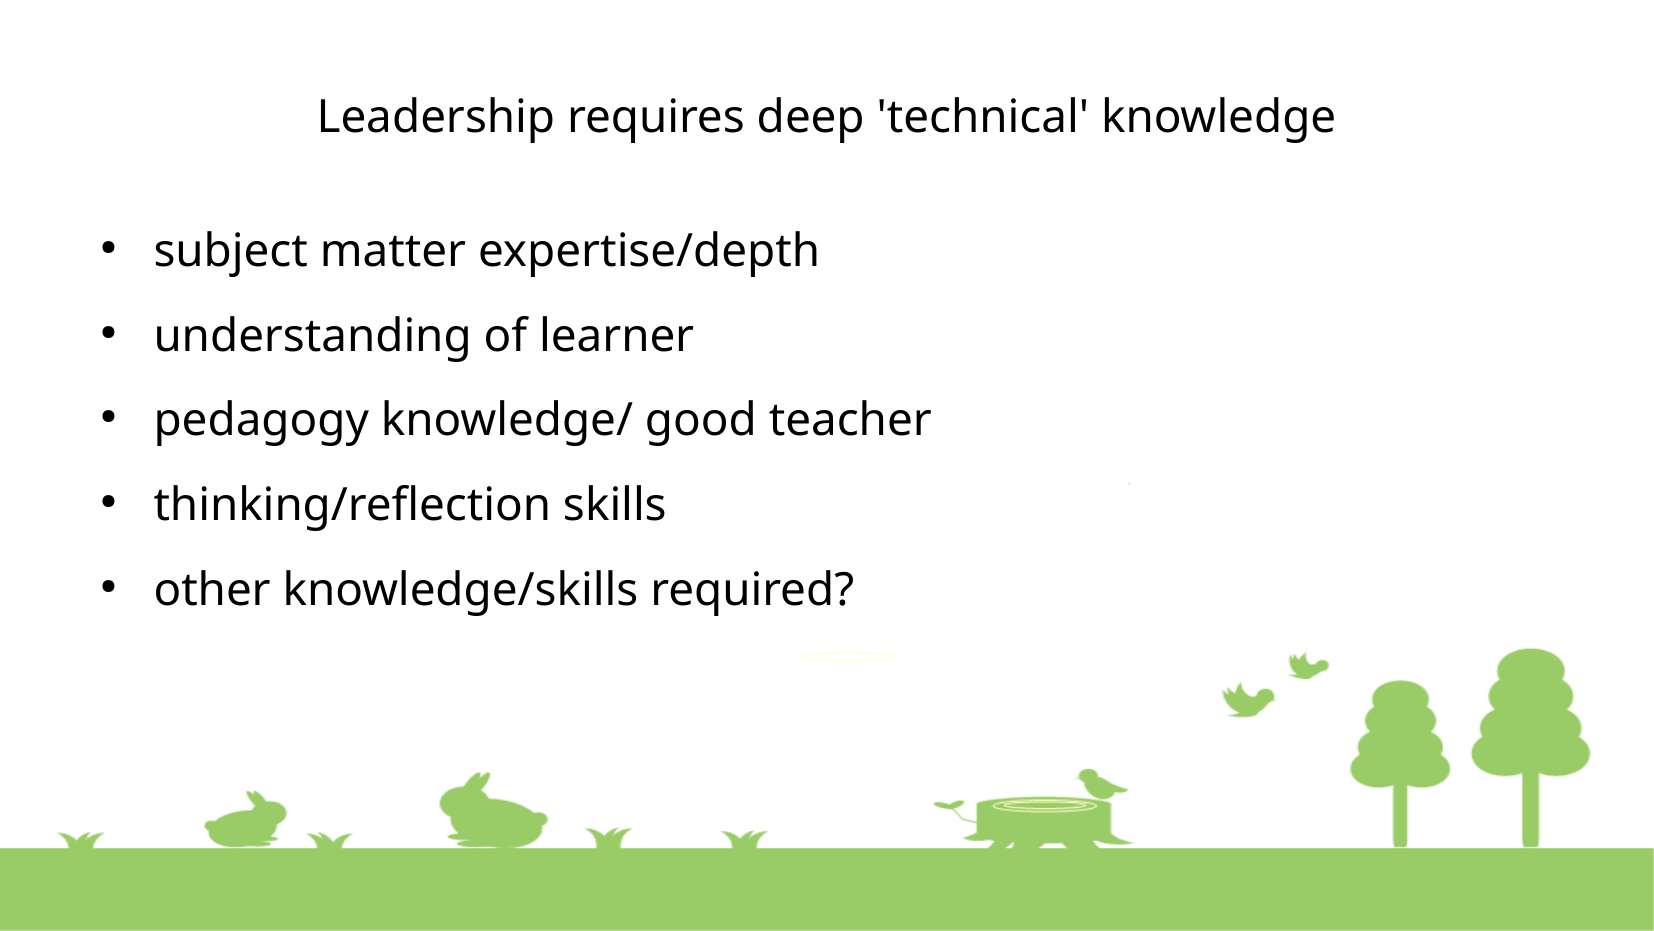

# Leadership requires deep 'technical' knowledge
subject matter expertise/depth
understanding of learner
pedagogy knowledge/ good teacher
thinking/reflection skills
other knowledge/skills required?